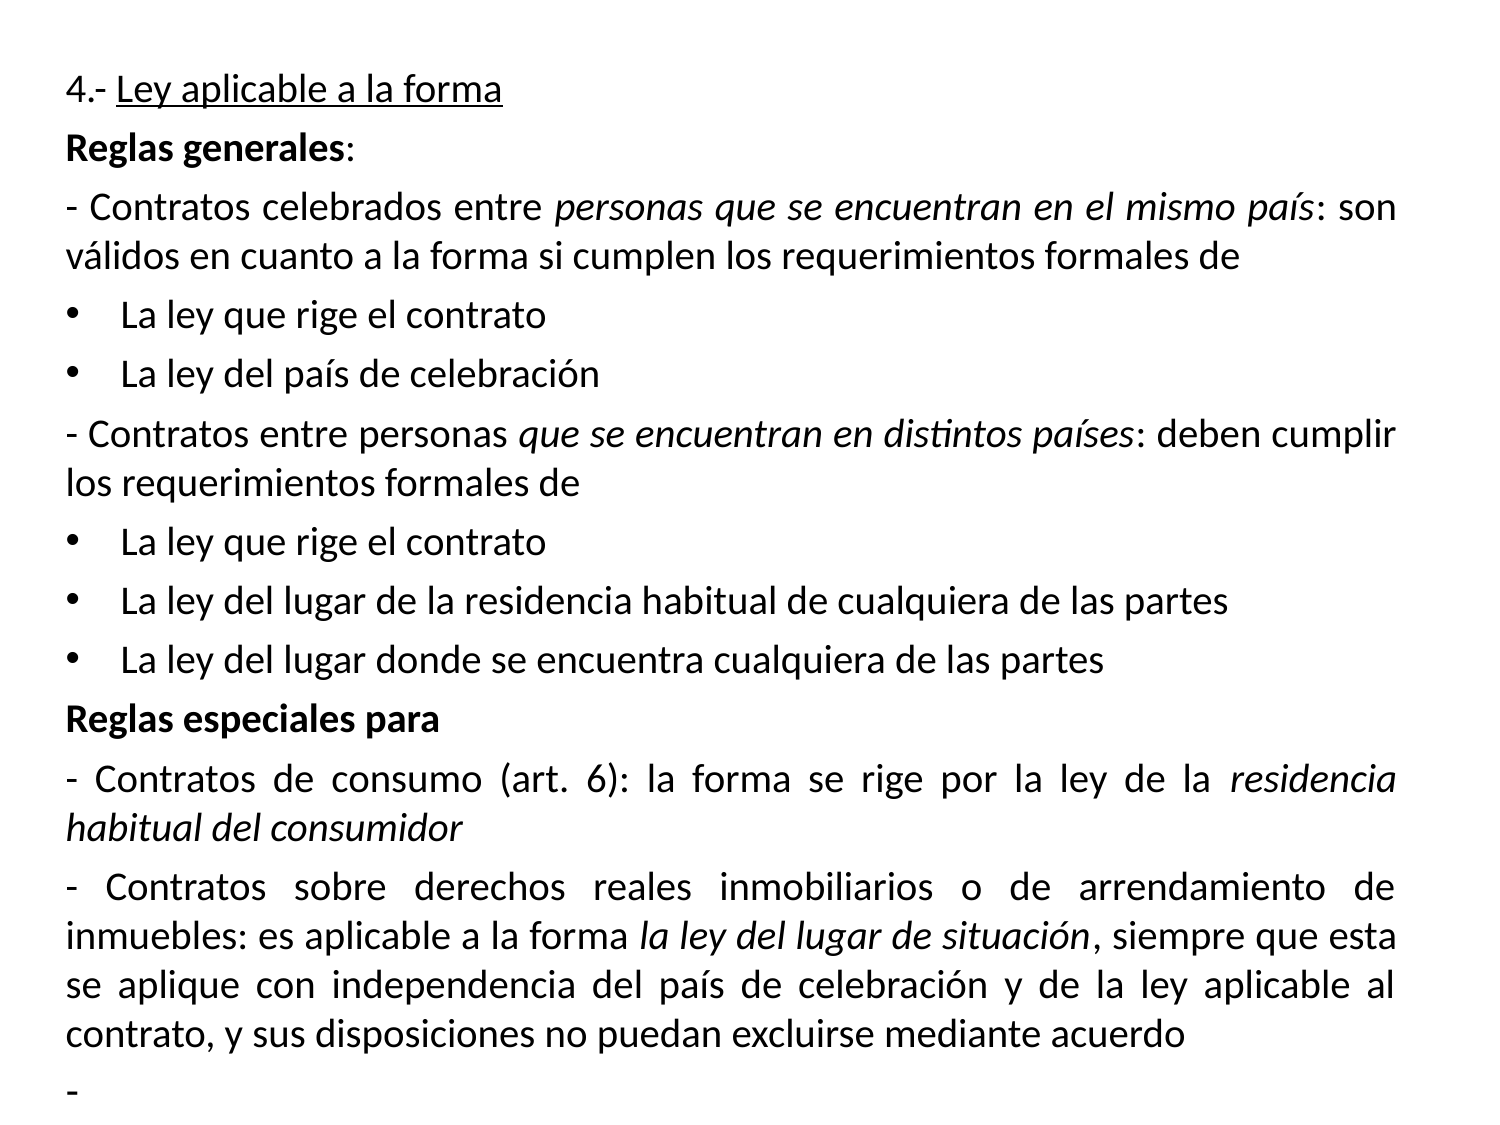

# 4.- Ley aplicable a la forma
Reglas generales:
- Contratos celebrados entre personas que se encuentran en el mismo país: son válidos en cuanto a la forma si cumplen los requerimientos formales de
La ley que rige el contrato
La ley del país de celebración
- Contratos entre personas que se encuentran en distintos países: deben cumplir los requerimientos formales de
La ley que rige el contrato
La ley del lugar de la residencia habitual de cualquiera de las partes
La ley del lugar donde se encuentra cualquiera de las partes
Reglas especiales para
- Contratos de consumo (art. 6): la forma se rige por la ley de la residencia habitual del consumidor
- Contratos sobre derechos reales inmobiliarios o de arrendamiento de inmuebles: es aplicable a la forma la ley del lugar de situación, siempre que esta se aplique con independencia del país de celebración y de la ley aplicable al contrato, y sus disposiciones no puedan excluirse mediante acuerdo